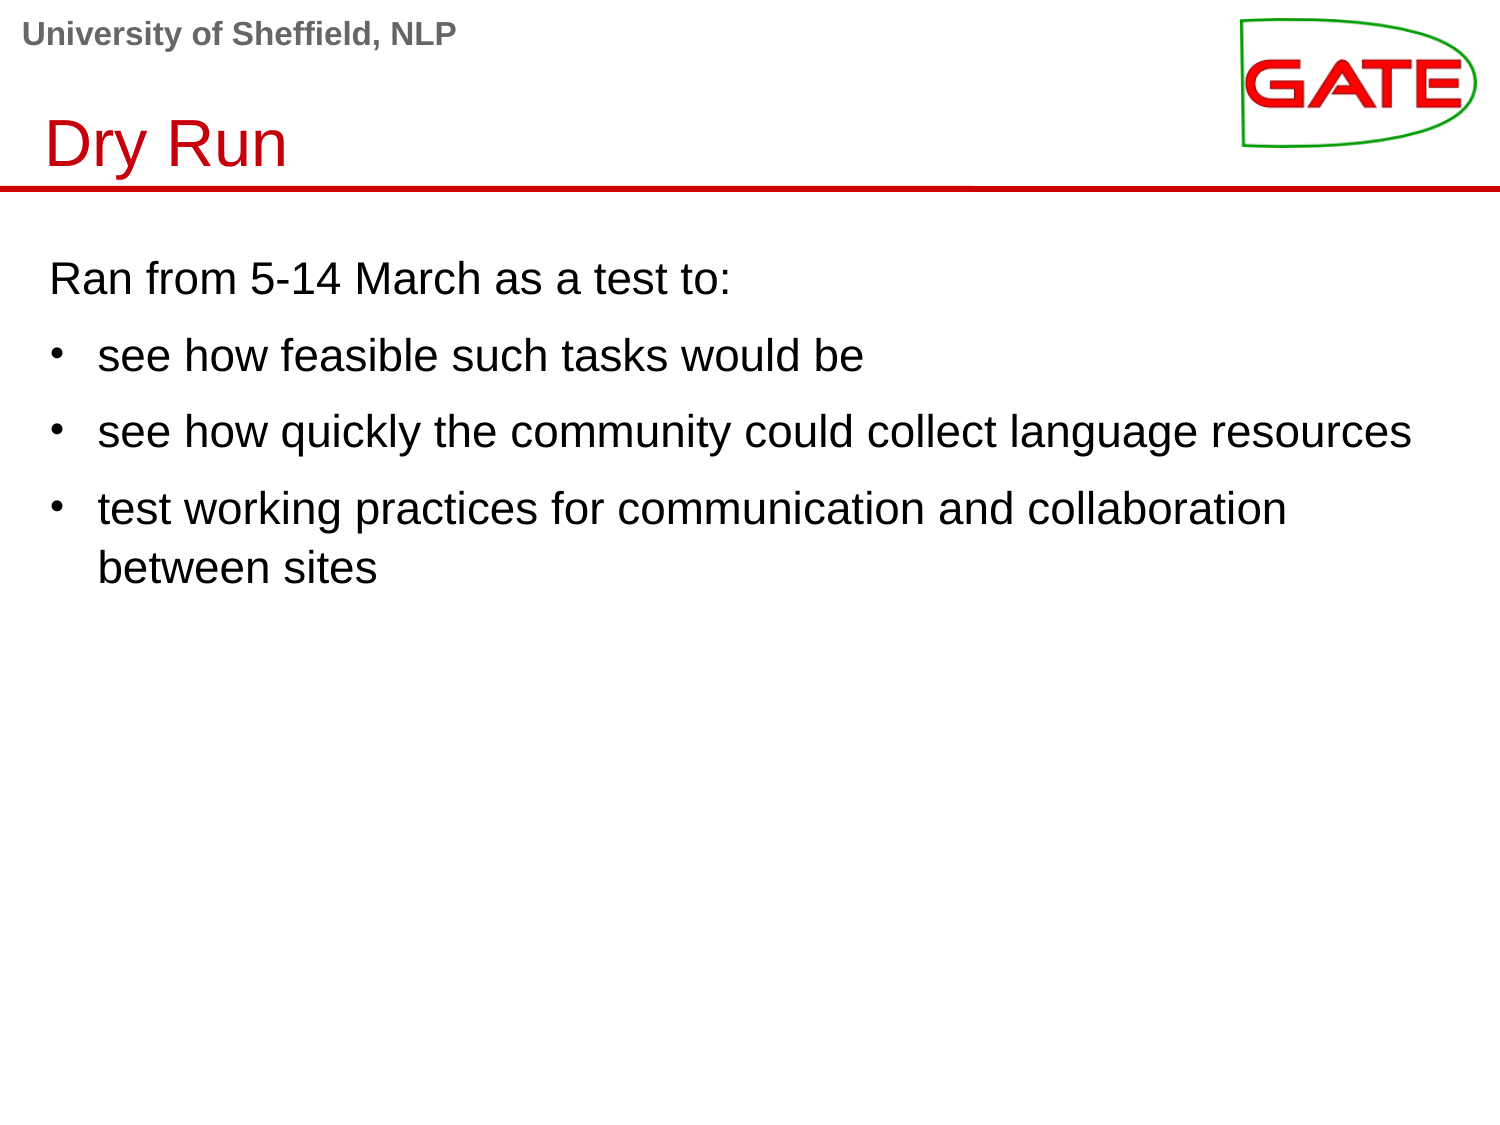

# Dry Run
Ran from 5-14 March as a test to:
see how feasible such tasks would be
see how quickly the community could collect language resources
test working practices for communication and collaboration between sites